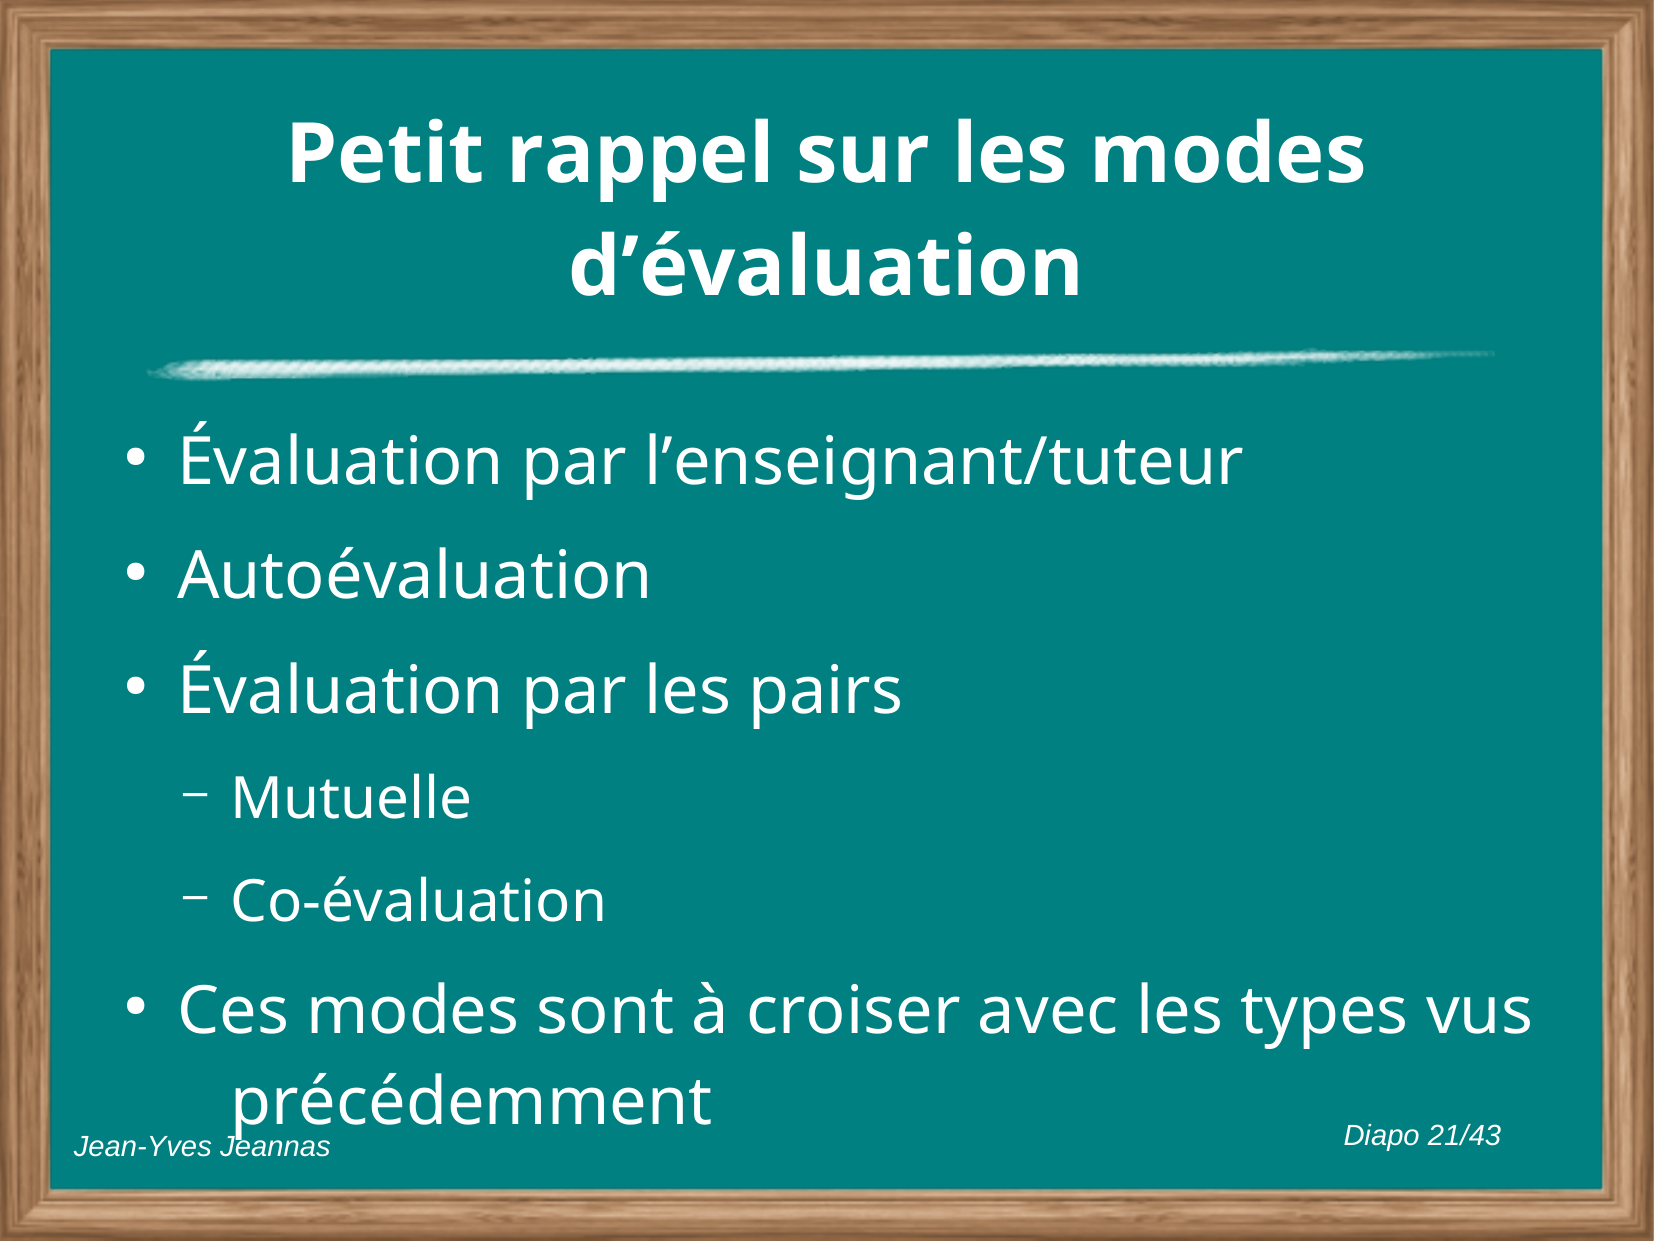

# Petit rappel sur les modes d’évaluation
Évaluation par l’enseignant/tuteur
Autoévaluation
Évaluation par les pairs
Mutuelle
Co-évaluation
Ces modes sont à croiser avec les types vus précédemment